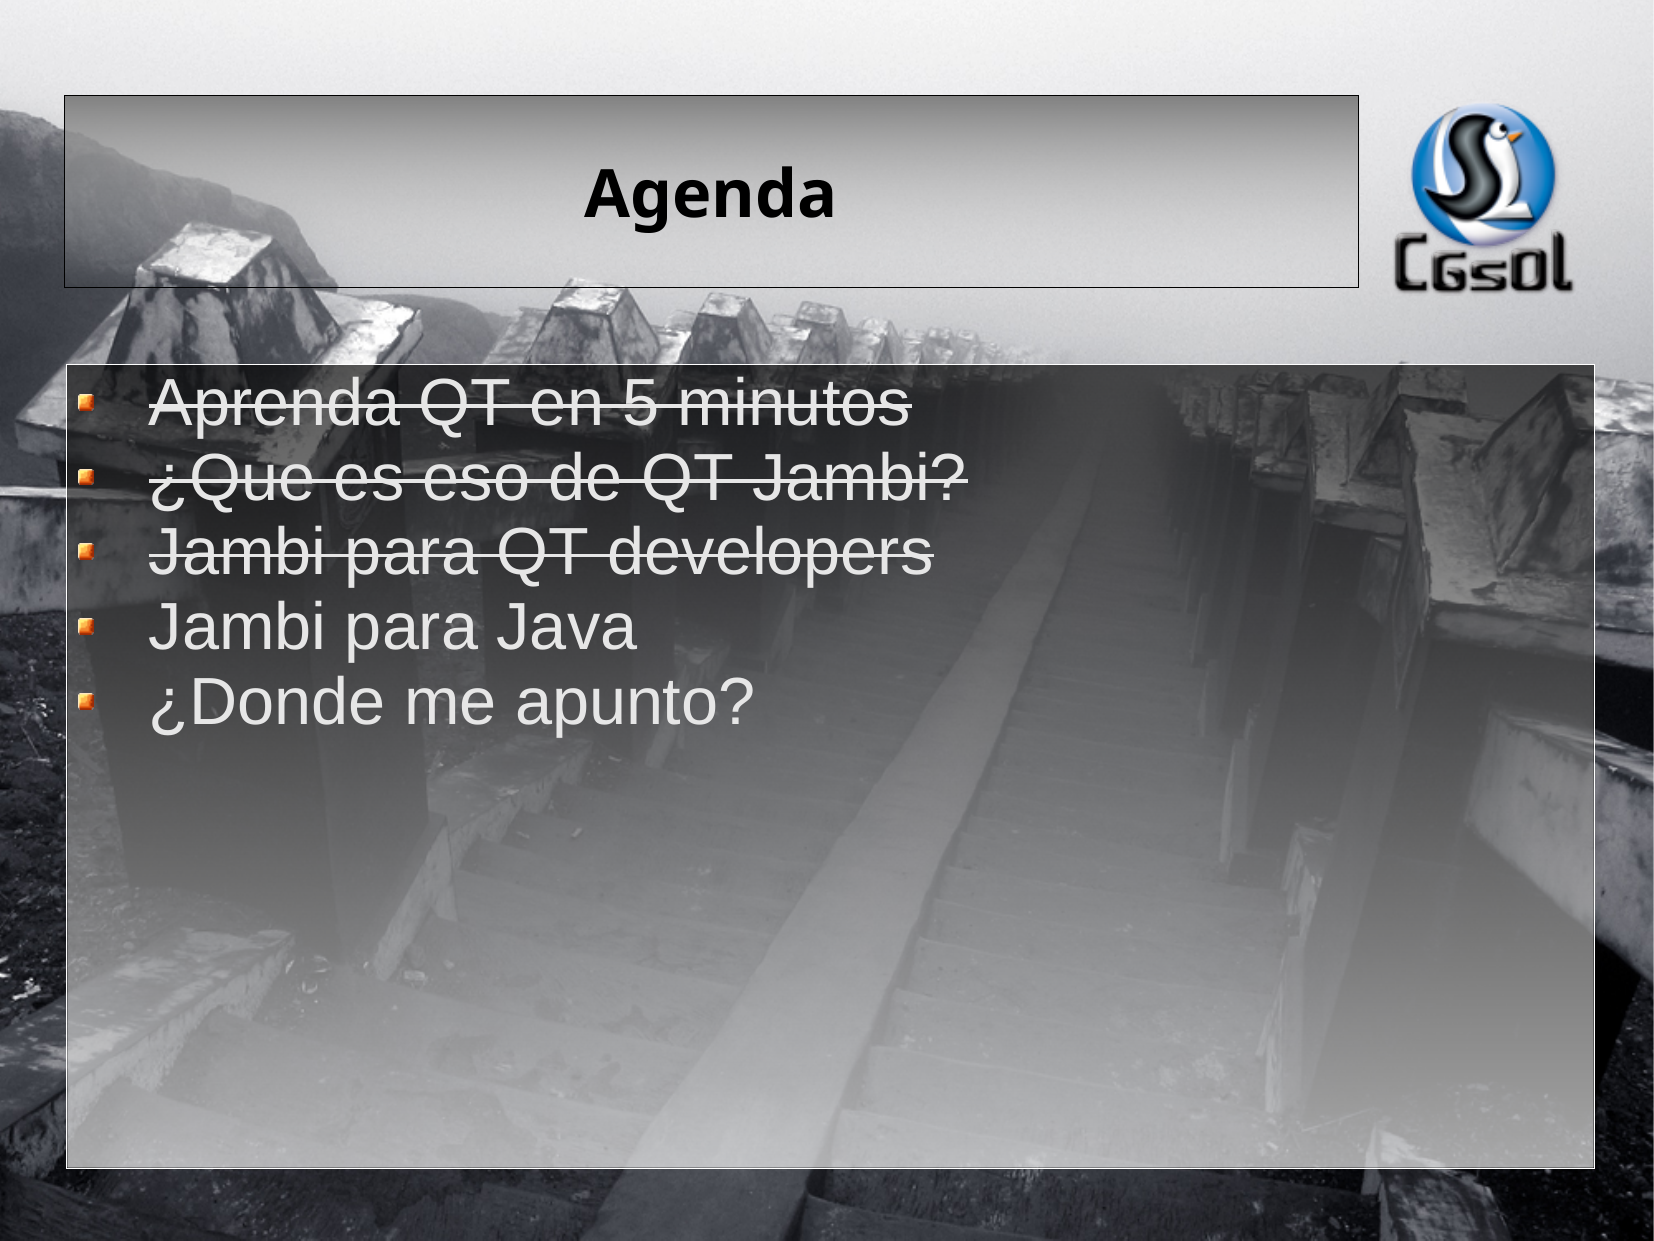

# Agenda
Aprenda QT en 5 minutos
¿Que es eso de QT Jambi?
Jambi para QT developers
Jambi para Java
¿Donde me apunto?